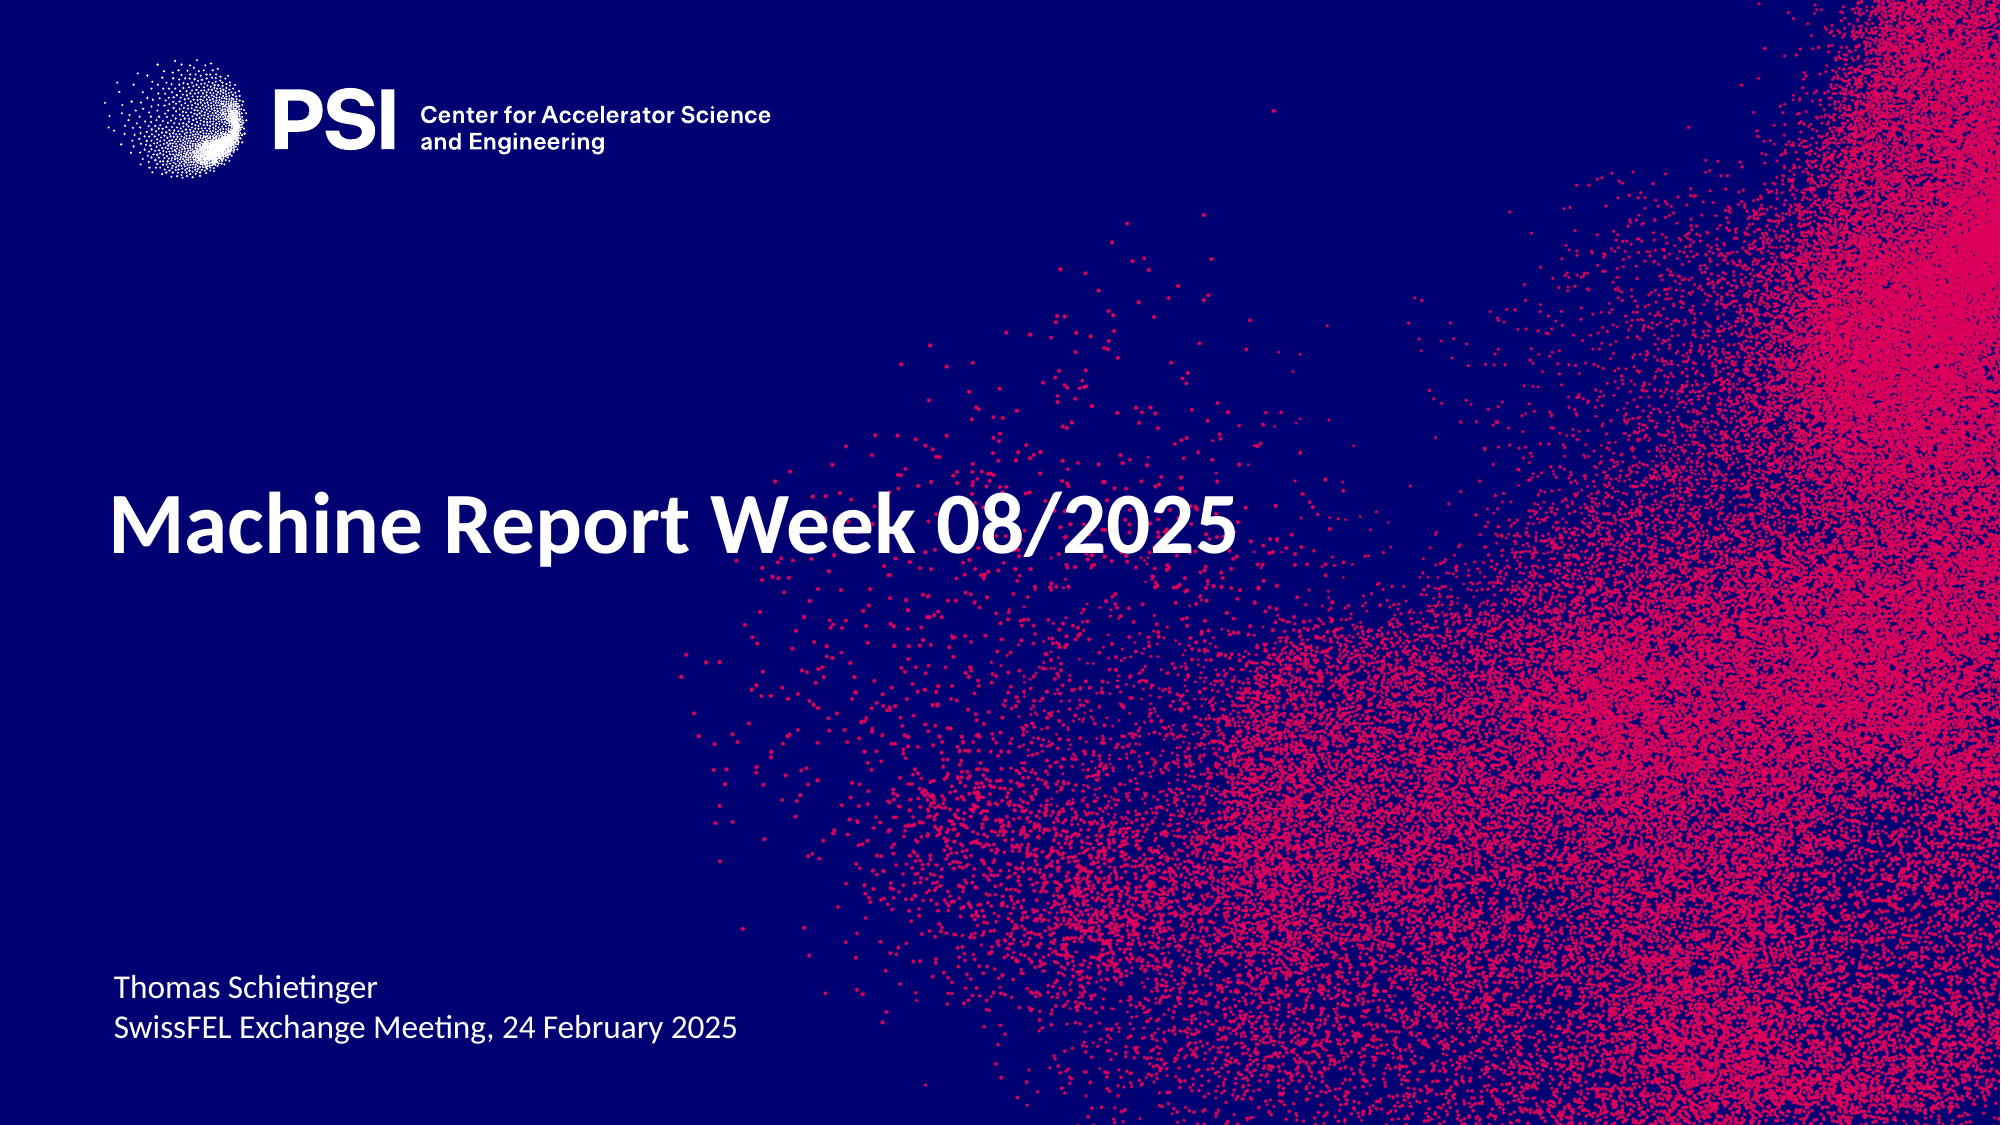

# Machine Report Week 08/2025
Thomas Schietinger
SwissFEL Exchange Meeting, 24 February 2025